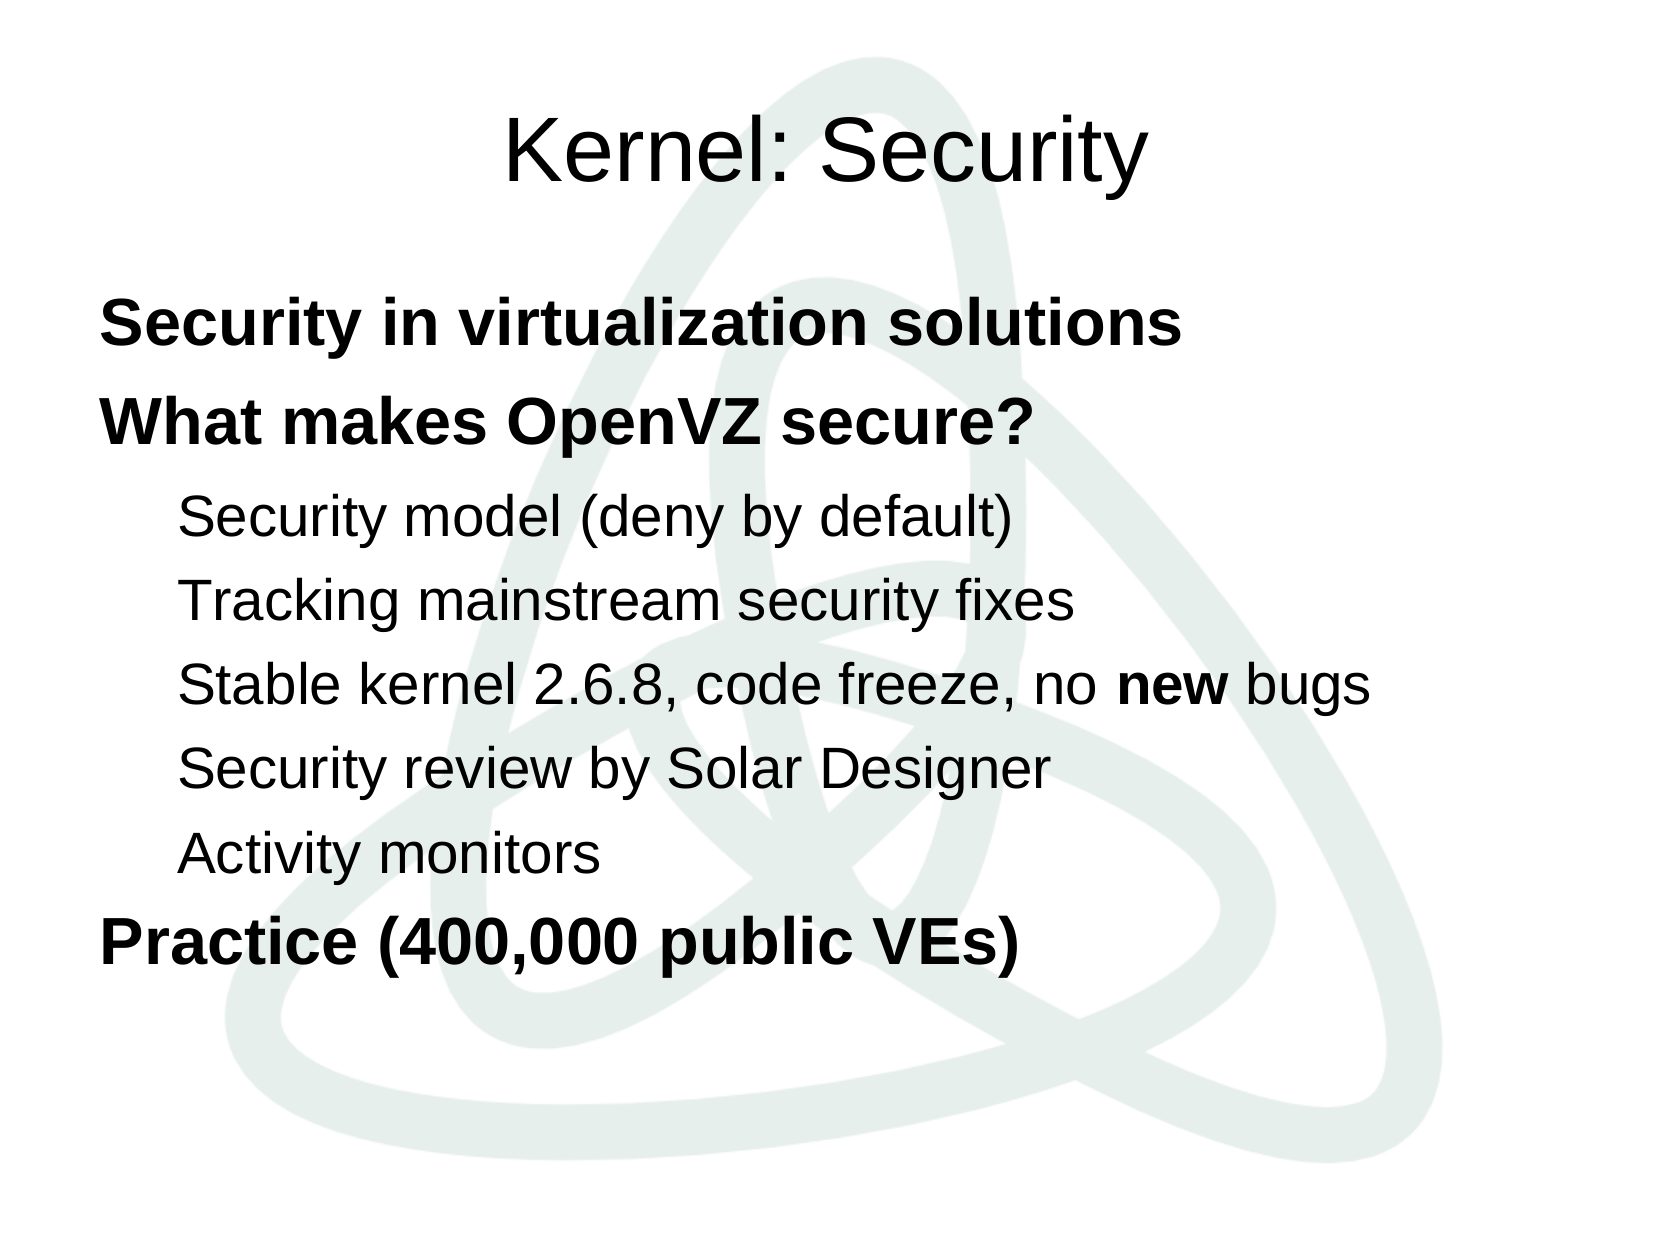

# Kernel: Security
Security in virtualization solutions
What makes OpenVZ secure?
Security model (deny by default)
Tracking mainstream security fixes
Stable kernel 2.6.8, code freeze, no new bugs
Security review by Solar Designer
Activity monitors
Practice (400,000 public VEs)